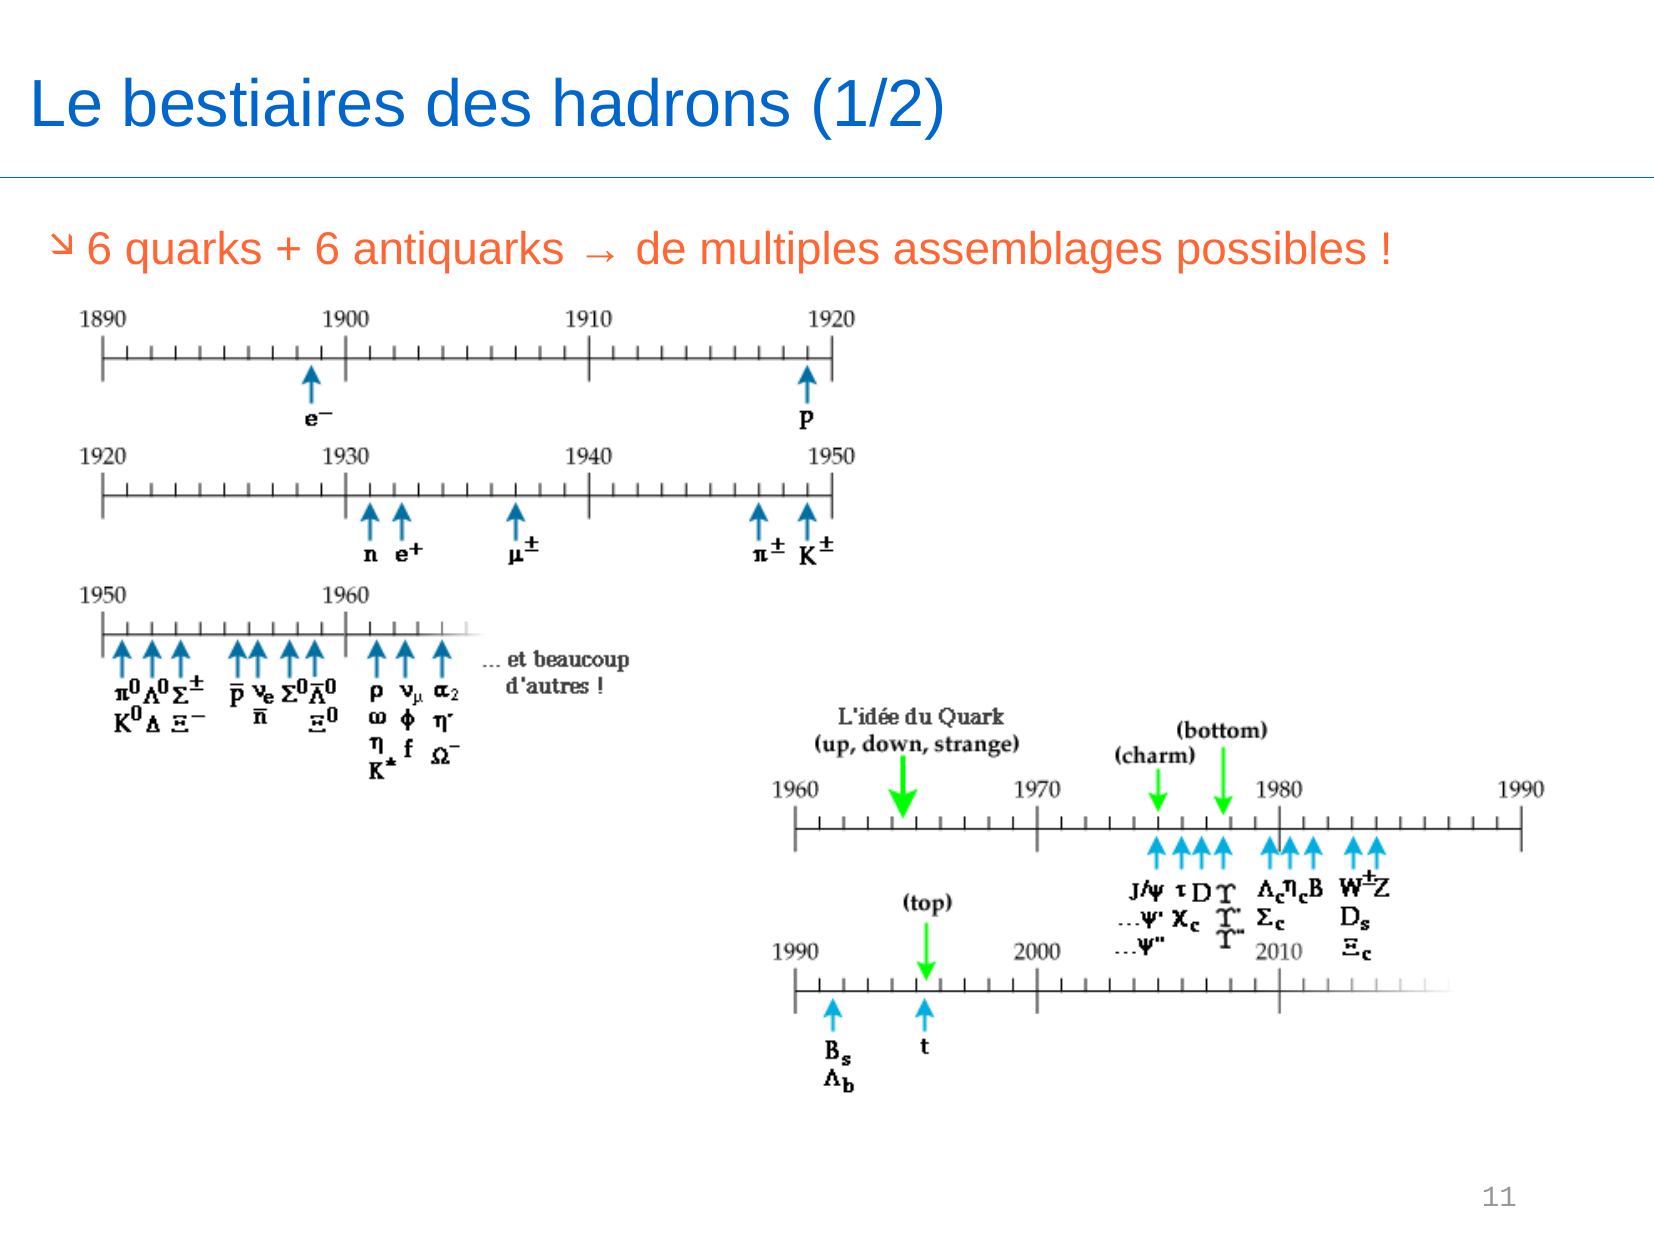

# Le bestiaires des hadrons (1/2)
 6 quarks + 6 antiquarks → de multiples assemblages possibles !
11